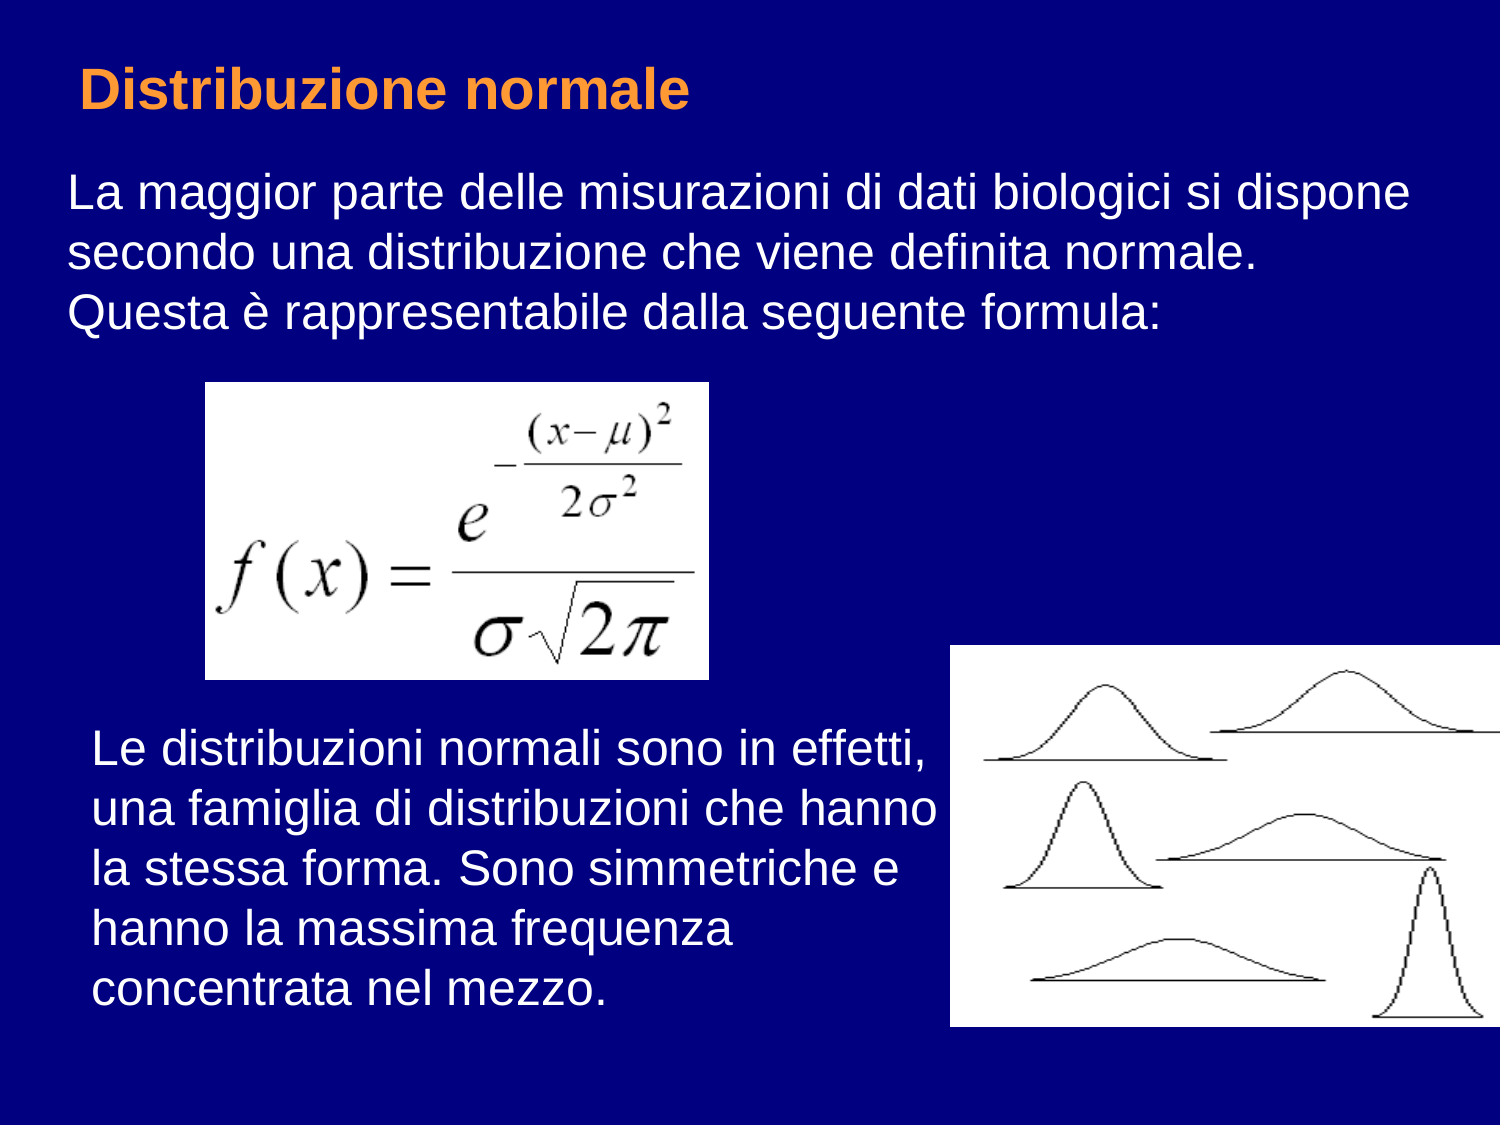

Distribuzione normale
La maggior parte delle misurazioni di dati biologici si dispone secondo una distribuzione che viene definita normale.
Questa è rappresentabile dalla seguente formula:
| |
| --- |
Le distribuzioni normali sono in effetti, una famiglia di distribuzioni che hanno la stessa forma. Sono simmetriche e hanno la massima frequenza concentrata nel mezzo.